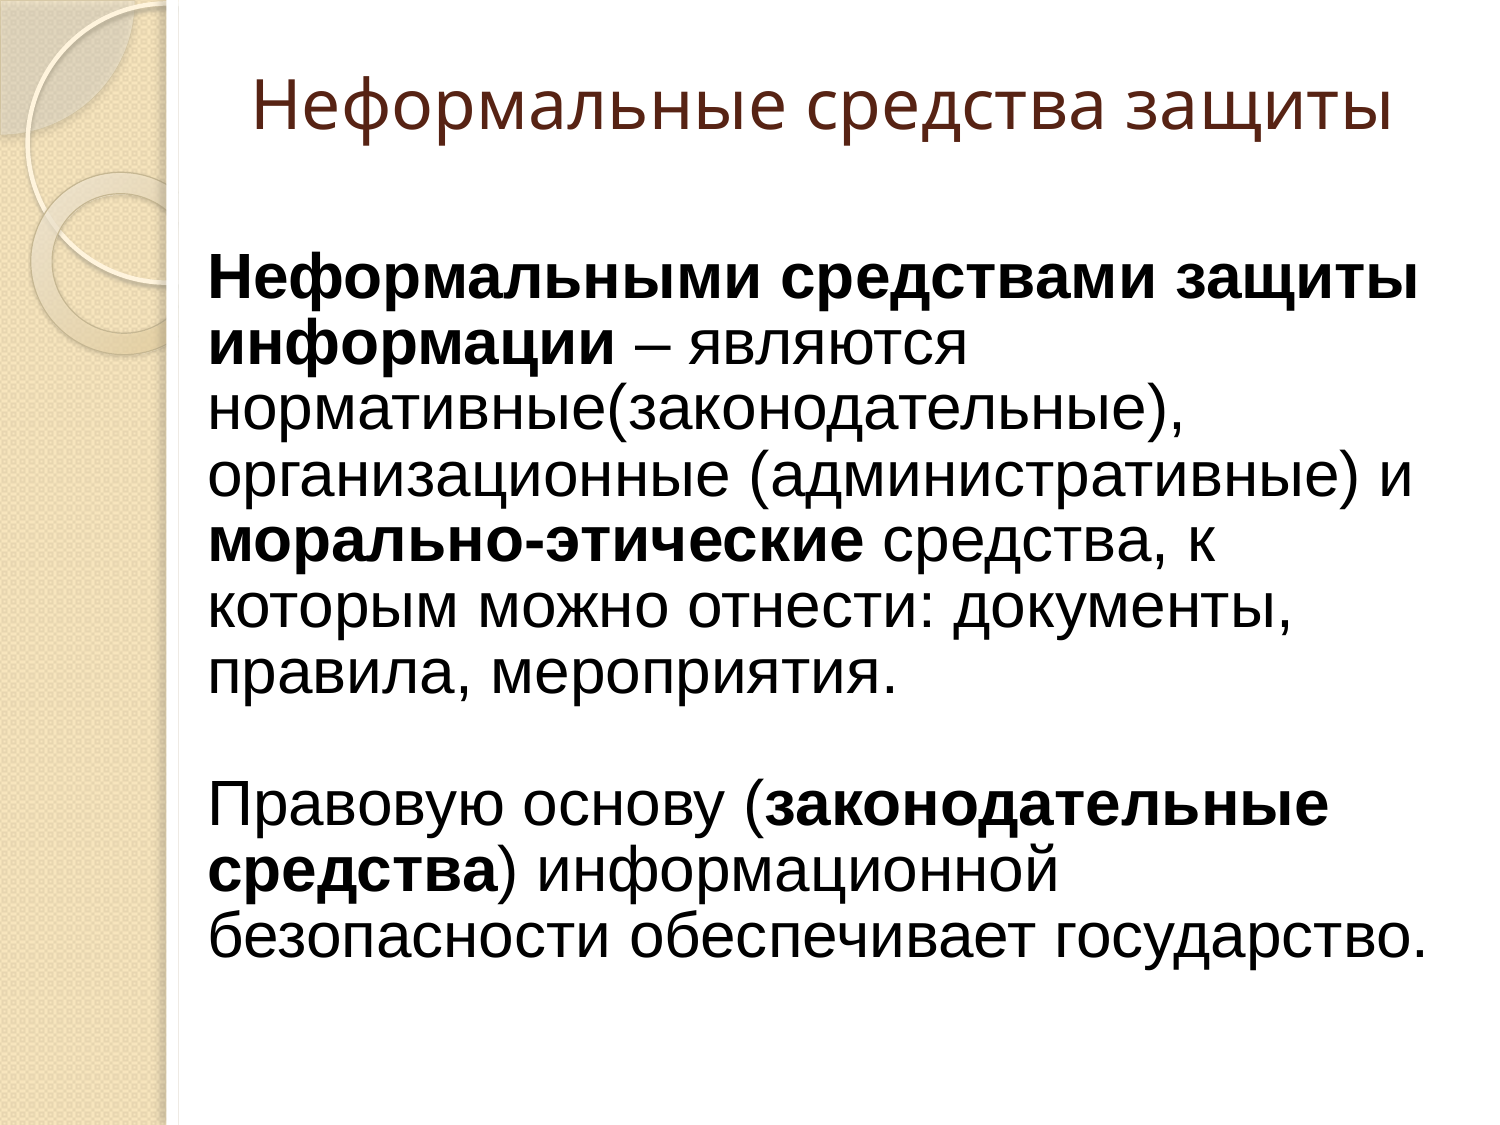

Неформальные средства защиты
# Неформальными средствами защиты информации – являются нормативные(законодательные), организационные (административные) и морально-этические средства, к которым можно отнести: документы, правила, мероприятия. Правовую основу (законодательные средства) информационной безопасности обеспечивает государство.